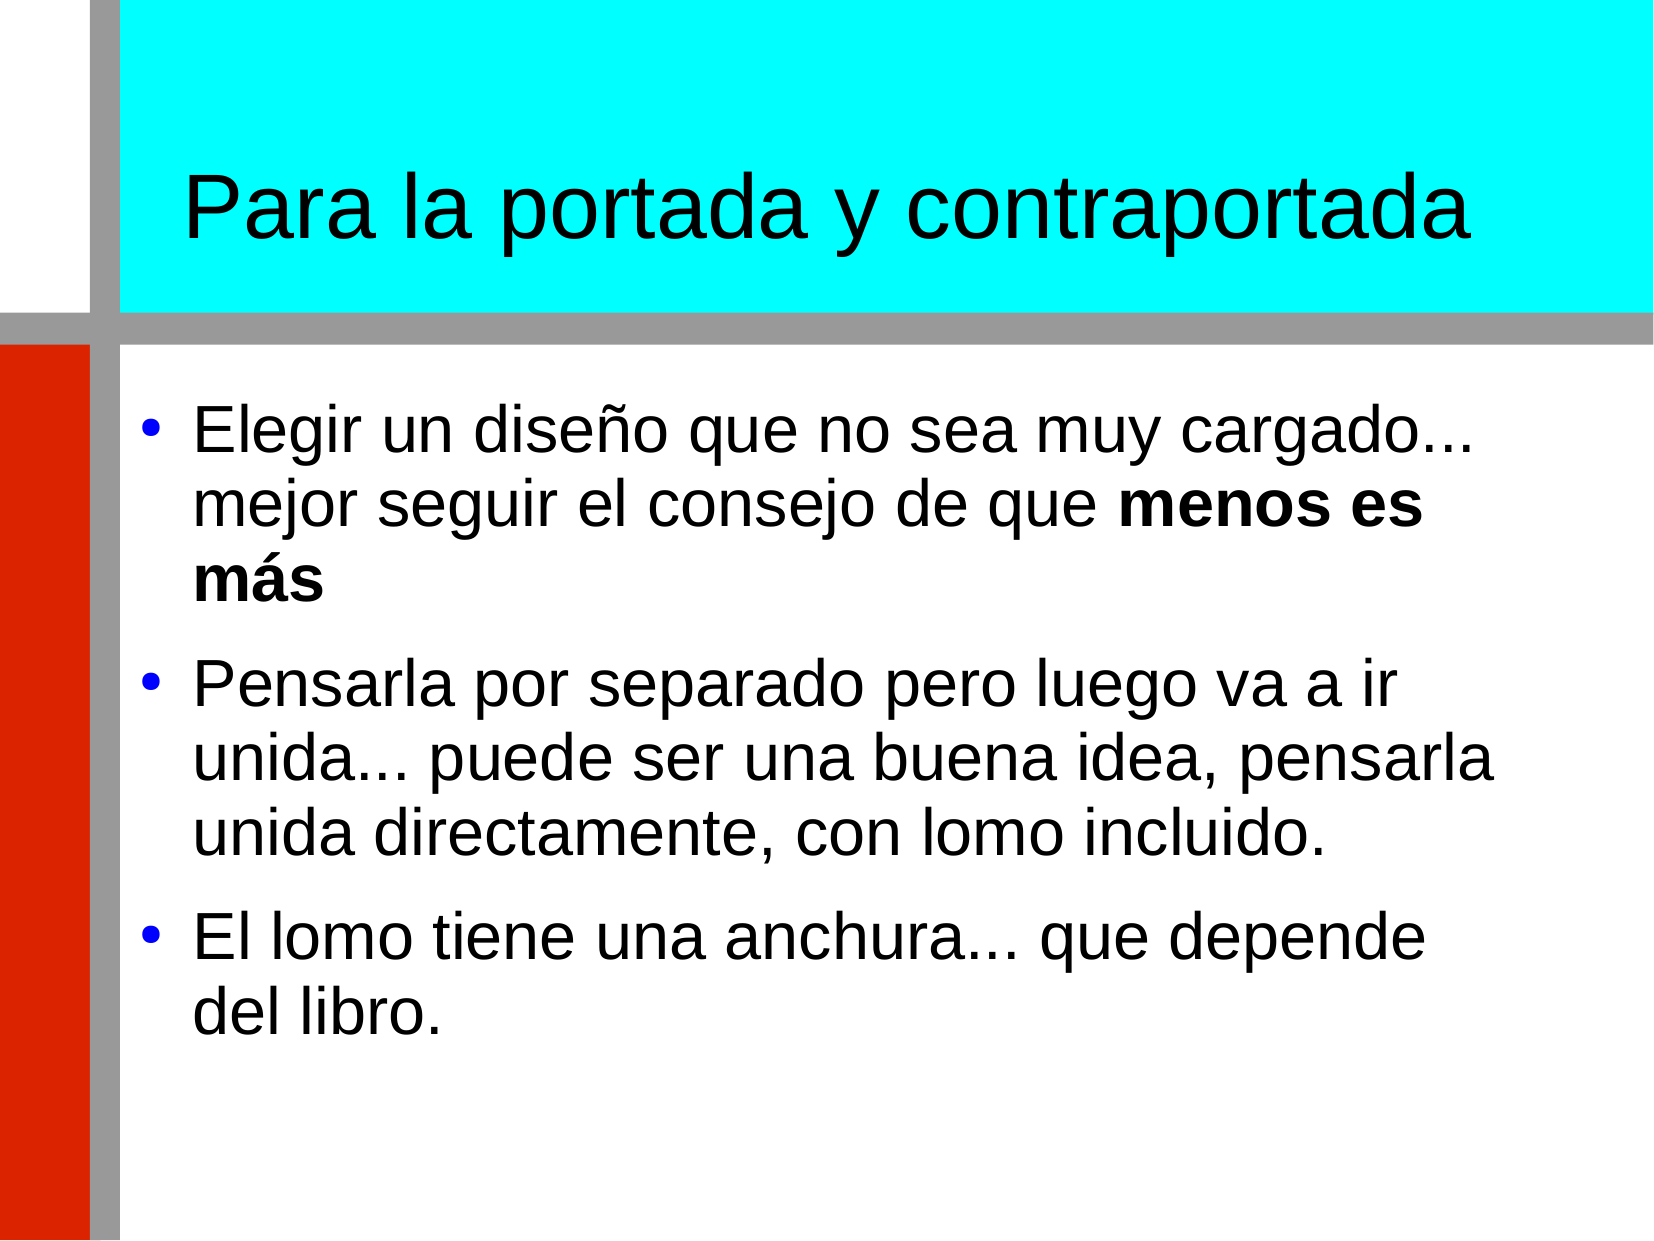

# Para la portada y contraportada
Elegir un diseño que no sea muy cargado... mejor seguir el consejo de que menos es más
Pensarla por separado pero luego va a ir unida... puede ser una buena idea, pensarla unida directamente, con lomo incluido.
El lomo tiene una anchura... que depende del libro.